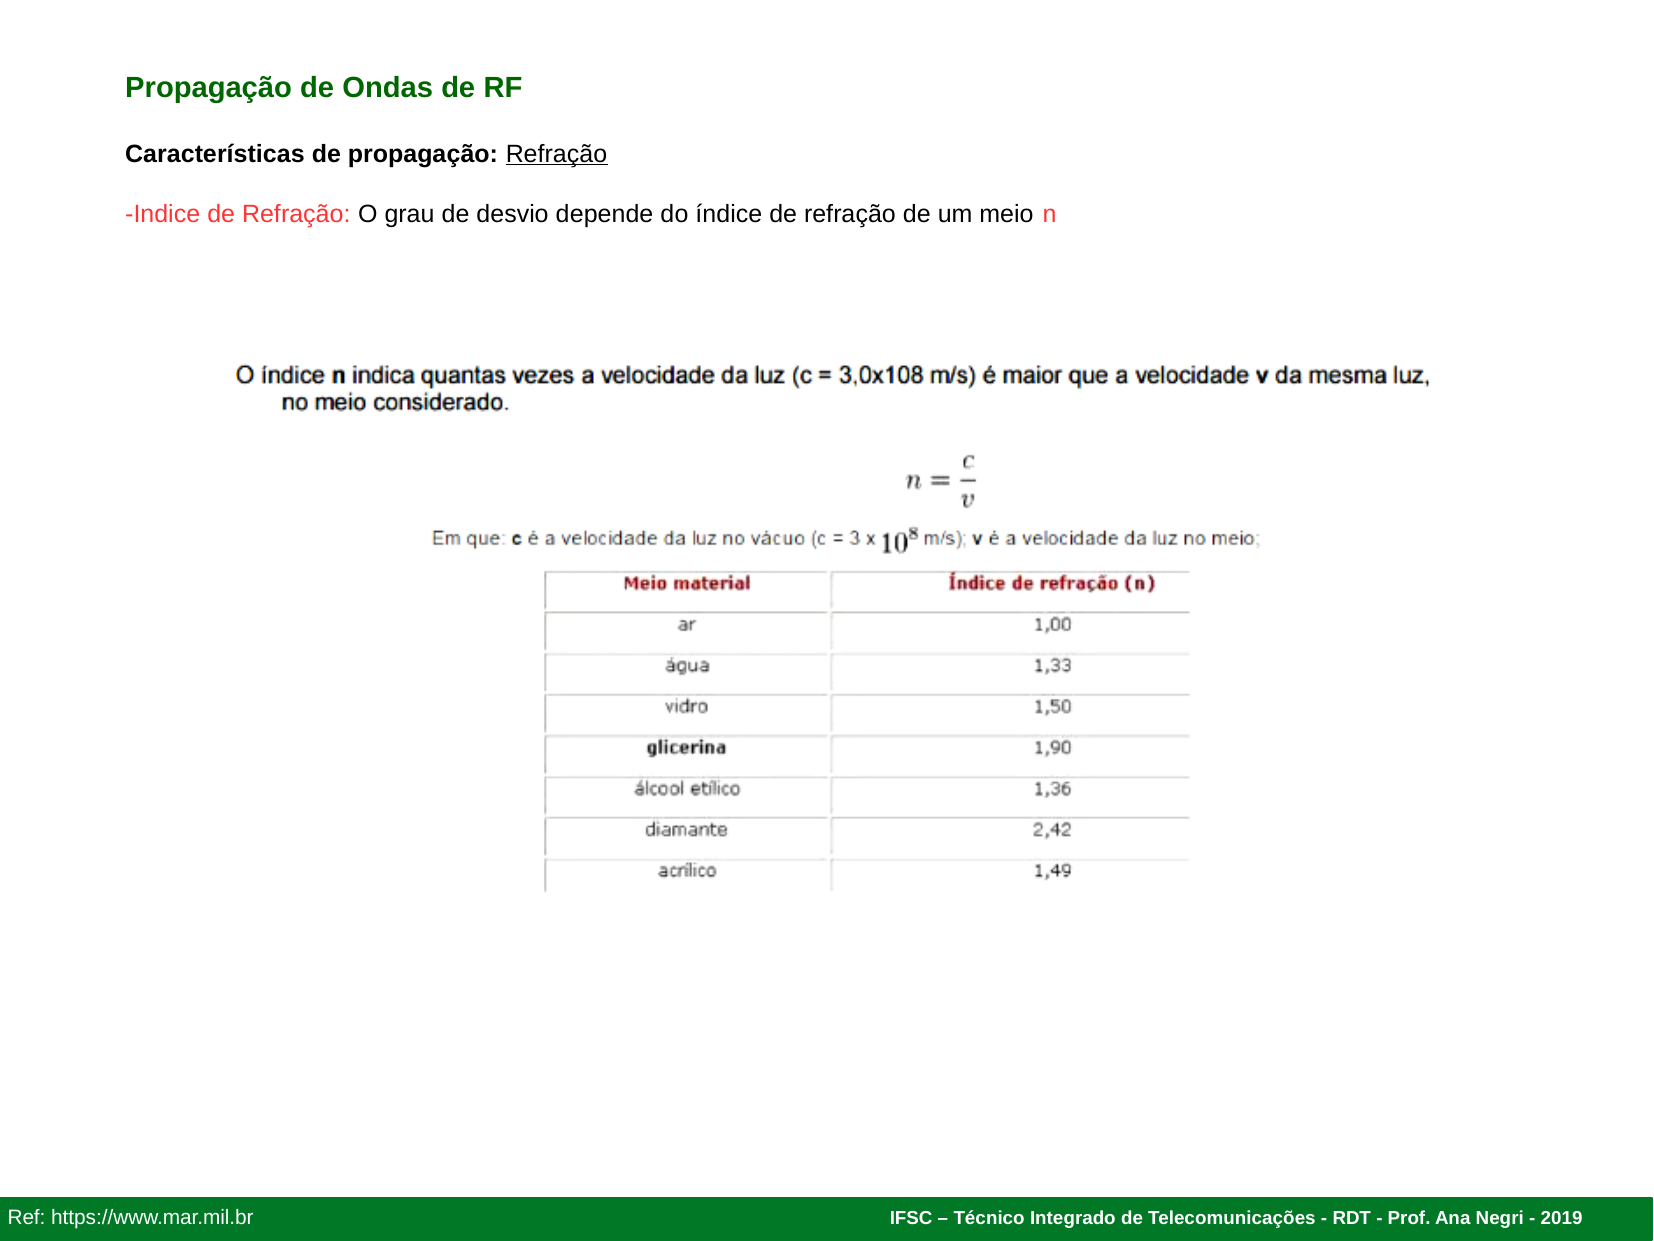

Propagação de Ondas de RF
Características de propagação: Refração
-Indice de Refração: O grau de desvio depende do índice de refração de um meio n
Ref: https://www.mar.mil.br
IFSC – Técnico Integrado de Telecomunicações - RDT - Prof. Ana Negri - 2019